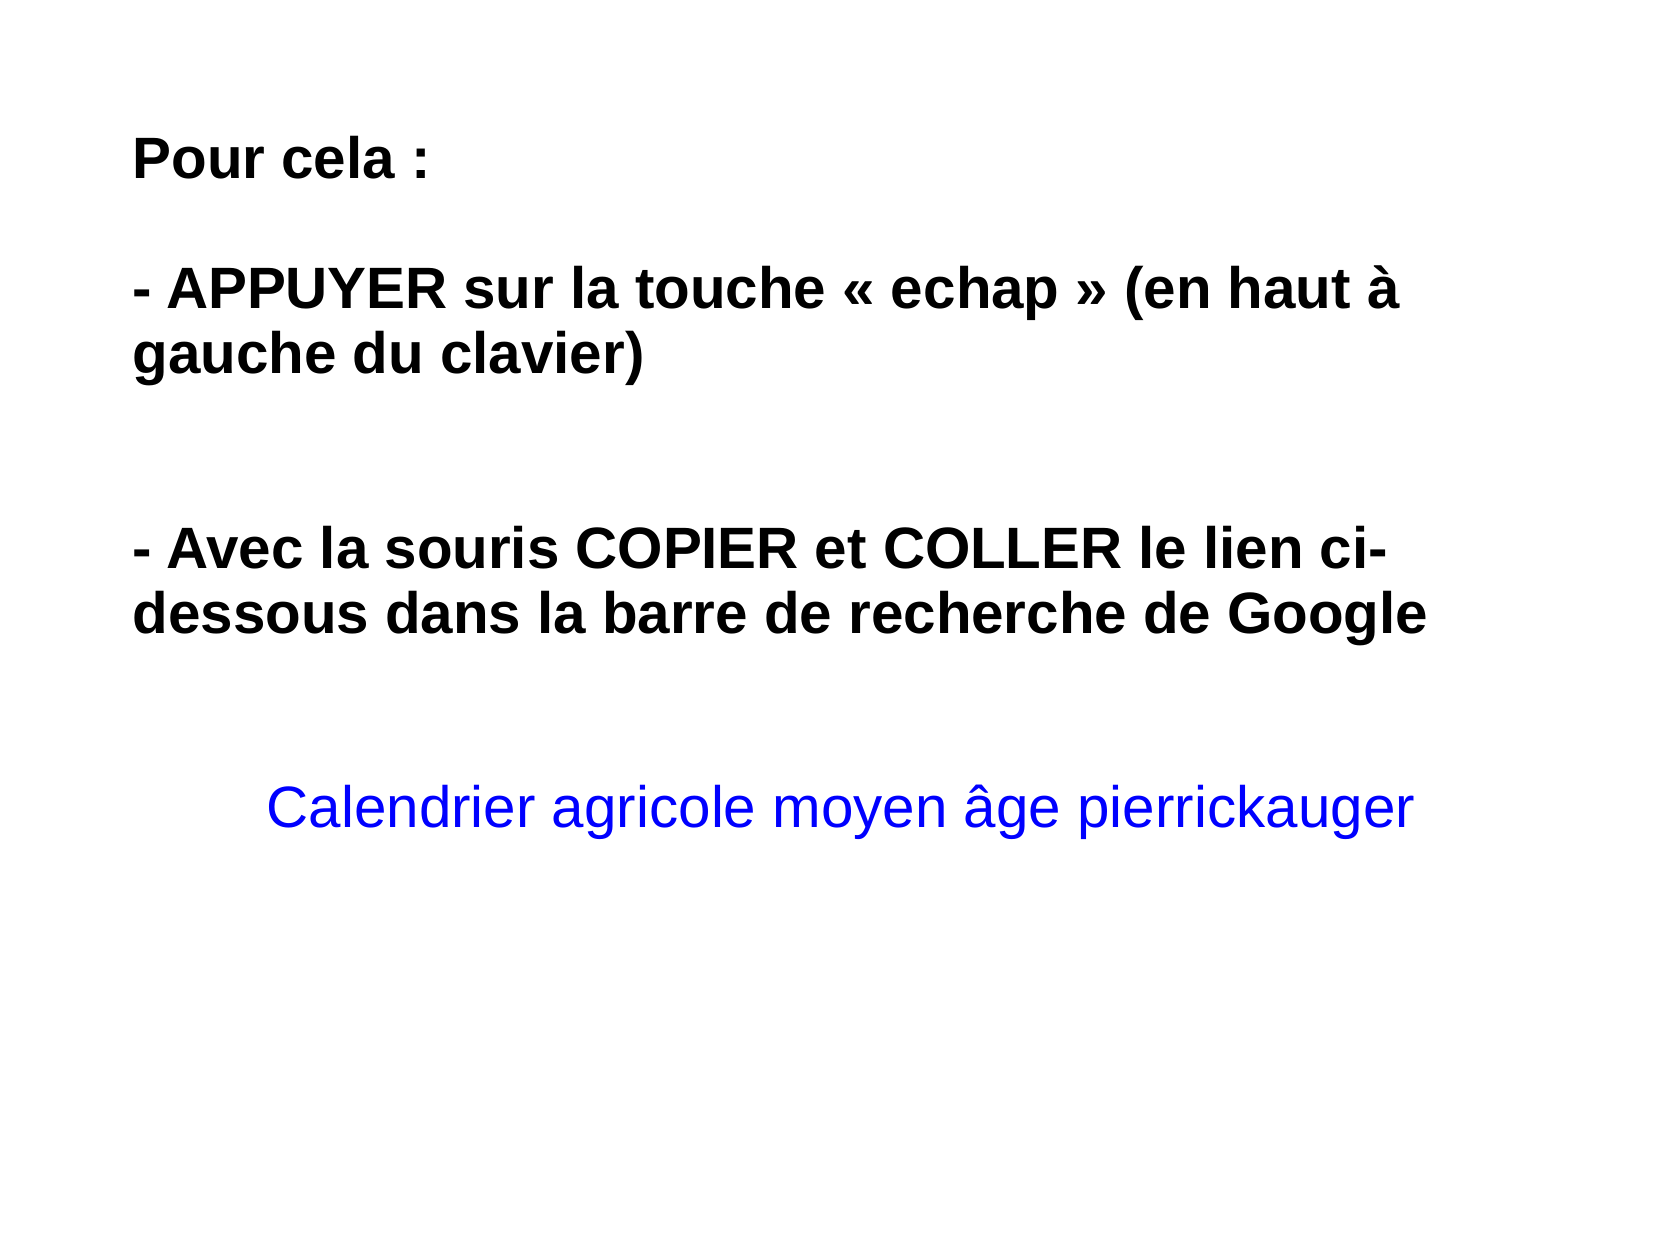

Pour cela :
- APPUYER sur la touche « echap » (en haut à gauche du clavier)
- Avec la souris COPIER et COLLER le lien ci-dessous dans la barre de recherche de Google
Calendrier agricole moyen âge pierrickauger